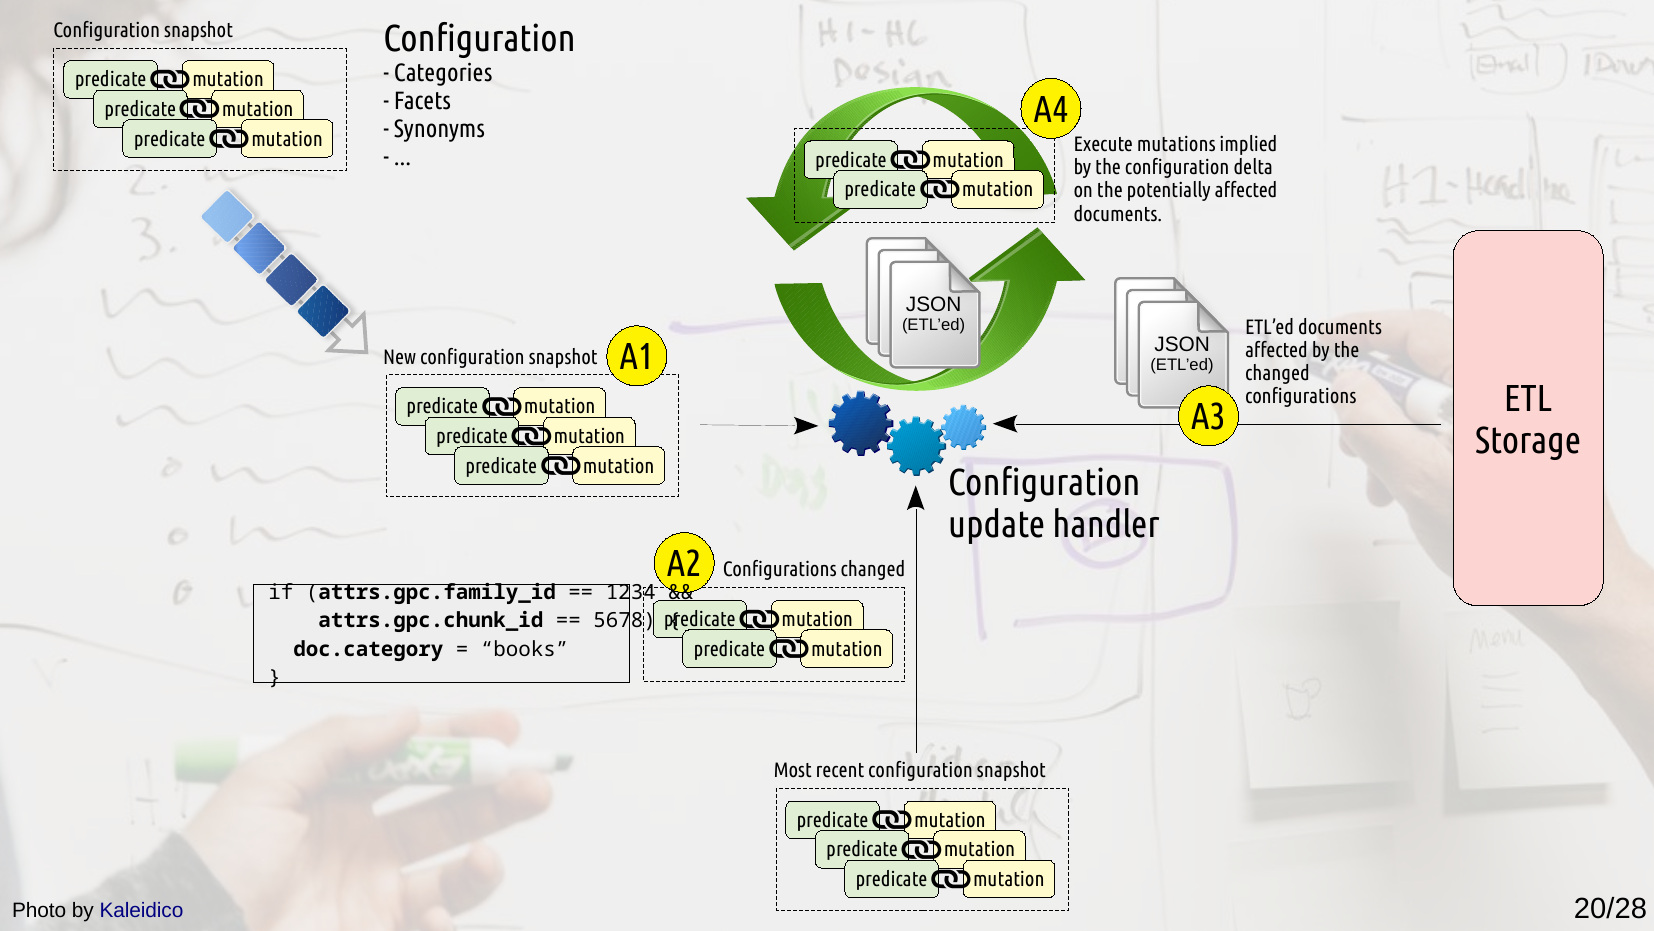

Configuration
- Categories
- Facets
- Synonyms
- ...
Configuration snapshot
predicate
mutation
predicate
mutation
predicate
mutation
A4
predicate
mutation
predicate
mutation
Execute mutations implied by the configuration delta on the potentially affected documents.
JSON
JSON
JSON
(ETL’ed)
A1
New configuration snapshot
predicate
mutation
predicate
mutation
predicate
mutation
Configuration
update handler
ETL
Storage
JSON
JSON
JSON
(ETL’ed)
ETL’ed documents affected by the changed configurations
A3
A2
Configurations changed
predicate
mutation
predicate
mutation
Most recent configuration snapshot
predicate
mutation
predicate
mutation
predicate
mutation
if (attrs.gpc.family_id == 1234 &&
 attrs.gpc.chunk_id == 5678) {
 doc.category = “books”
}
Photo by Kaleidico